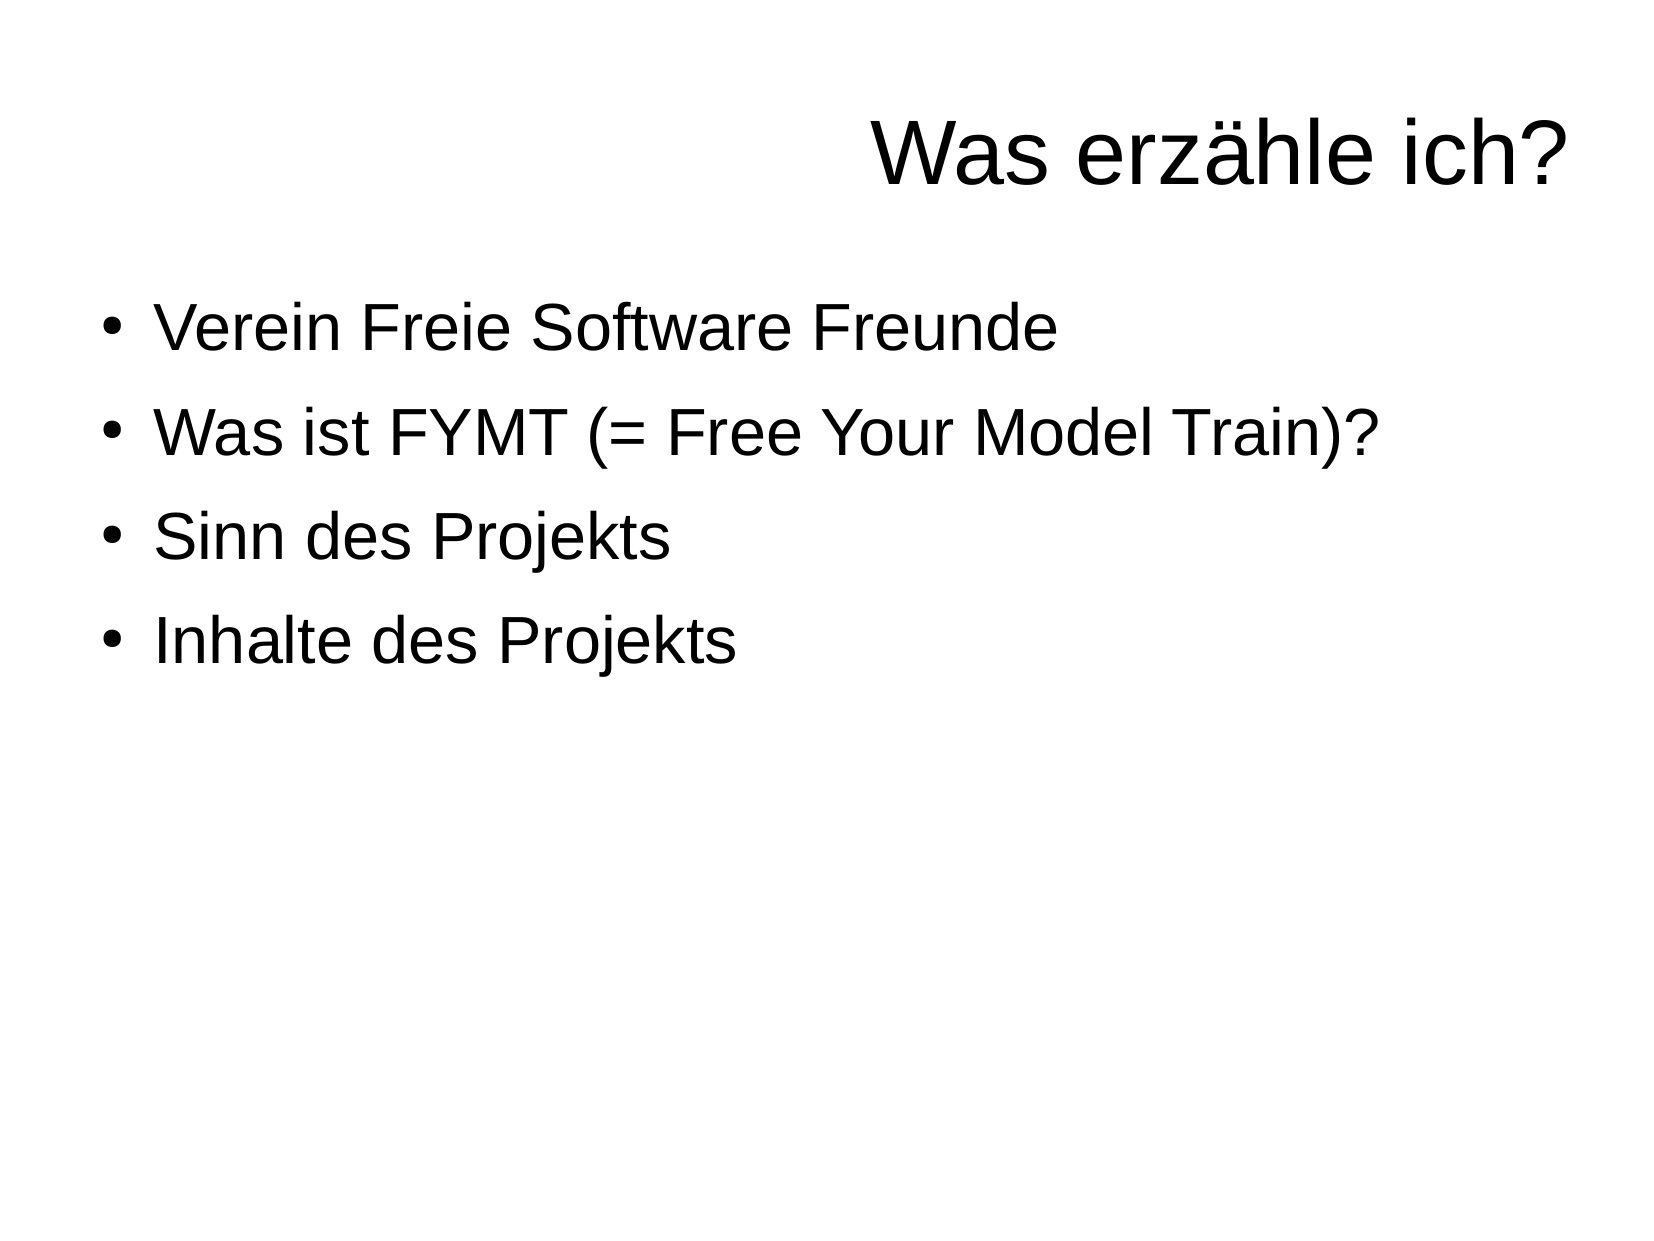

# Was erzähle ich?
Verein Freie Software Freunde
Was ist FYMT (= Free Your Model Train)?
Sinn des Projekts
Inhalte des Projekts